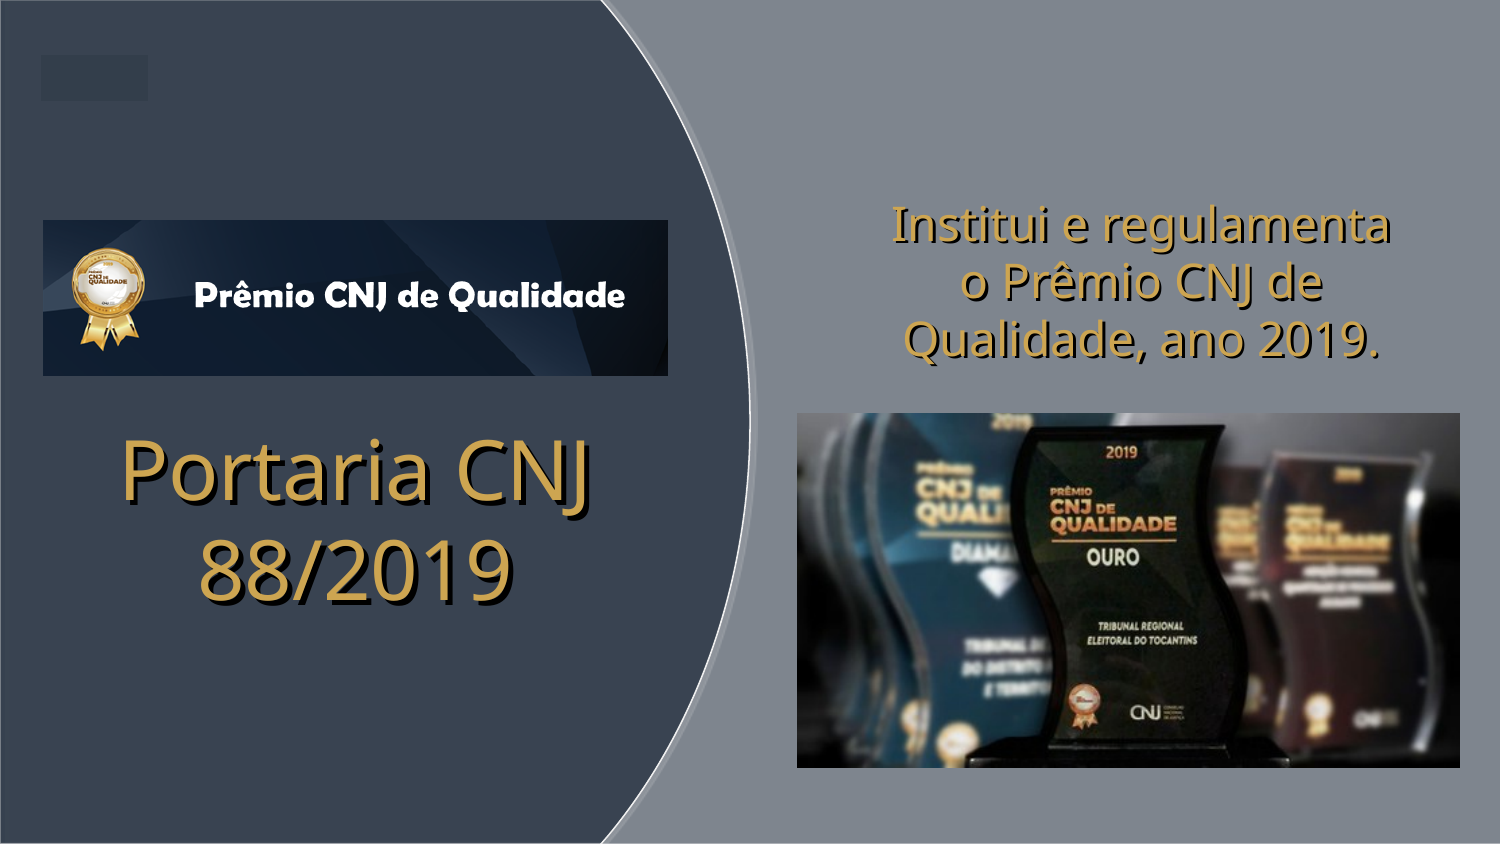

# Institui e regulamenta o Prêmio CNJ de Qualidade, ano 2019.
Portaria CNJ 88/2019